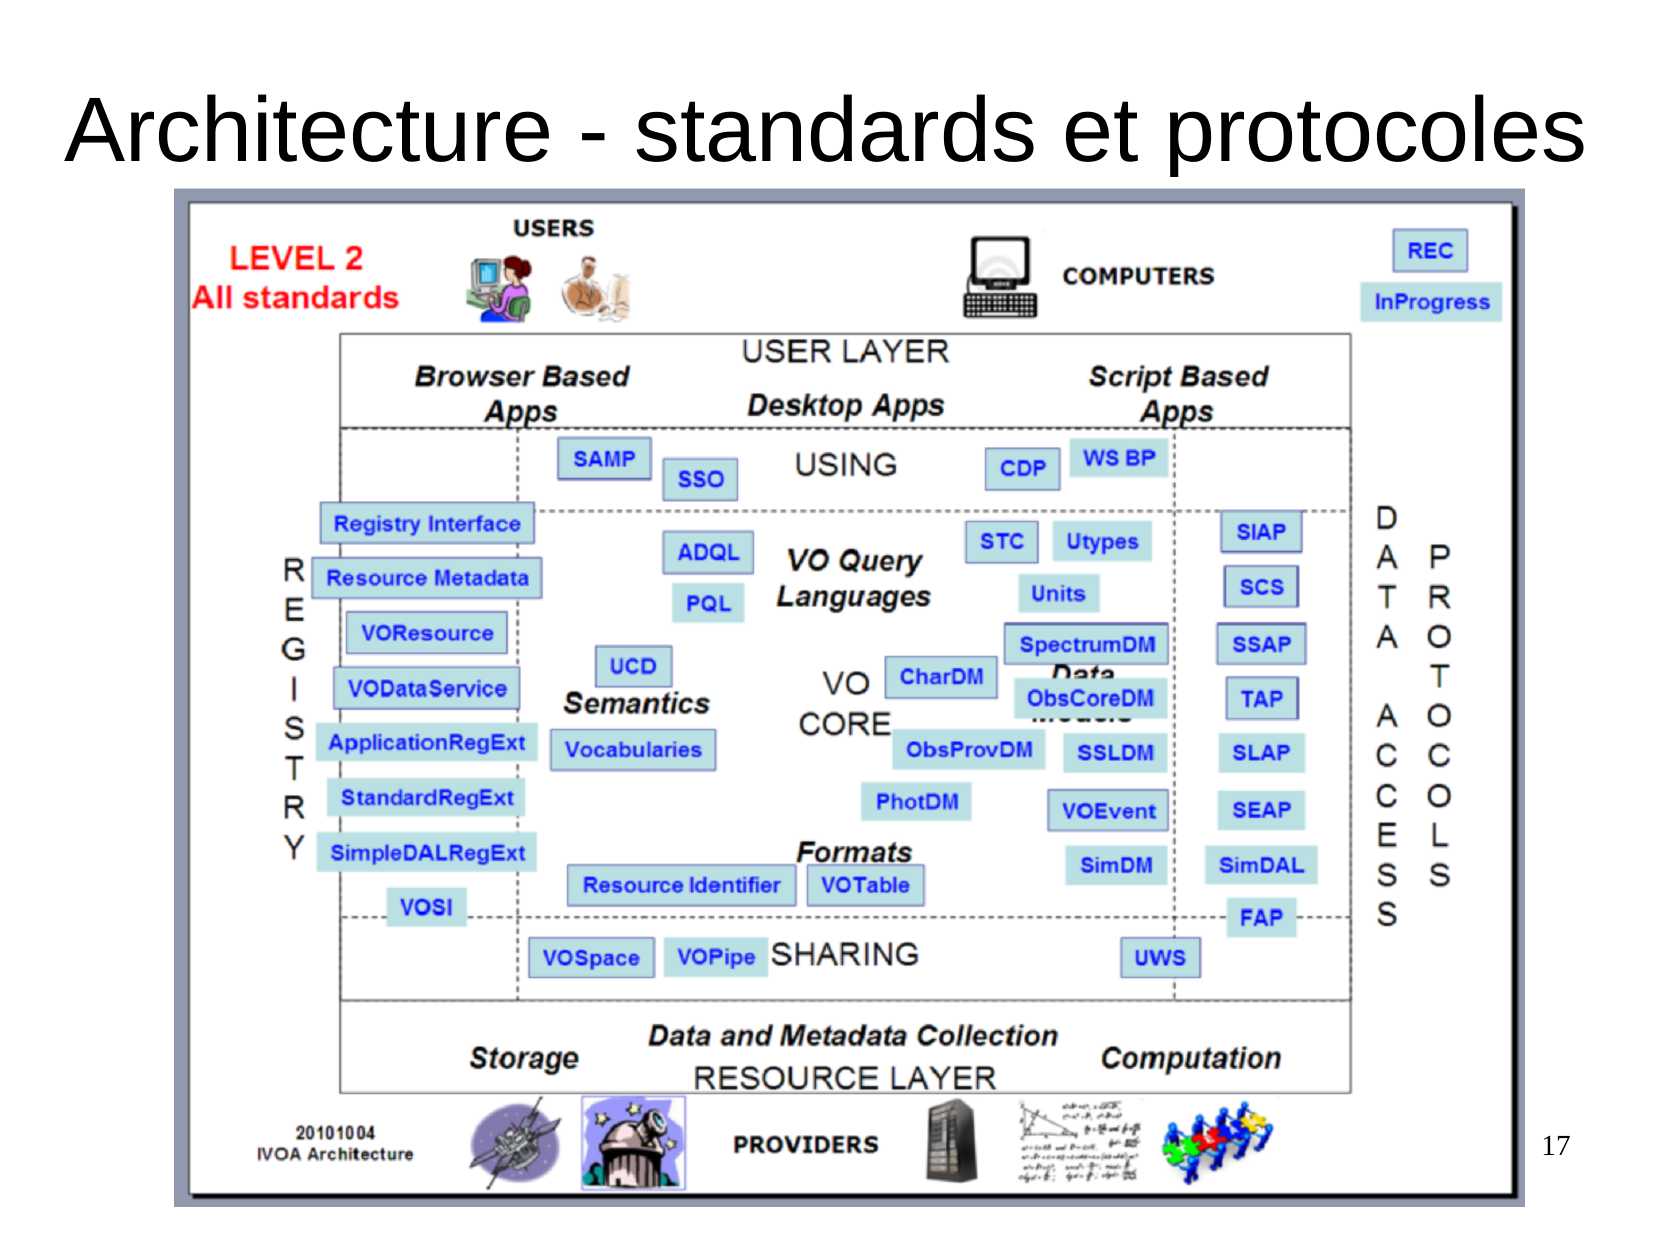

# Architecture - standards et protocoles
17